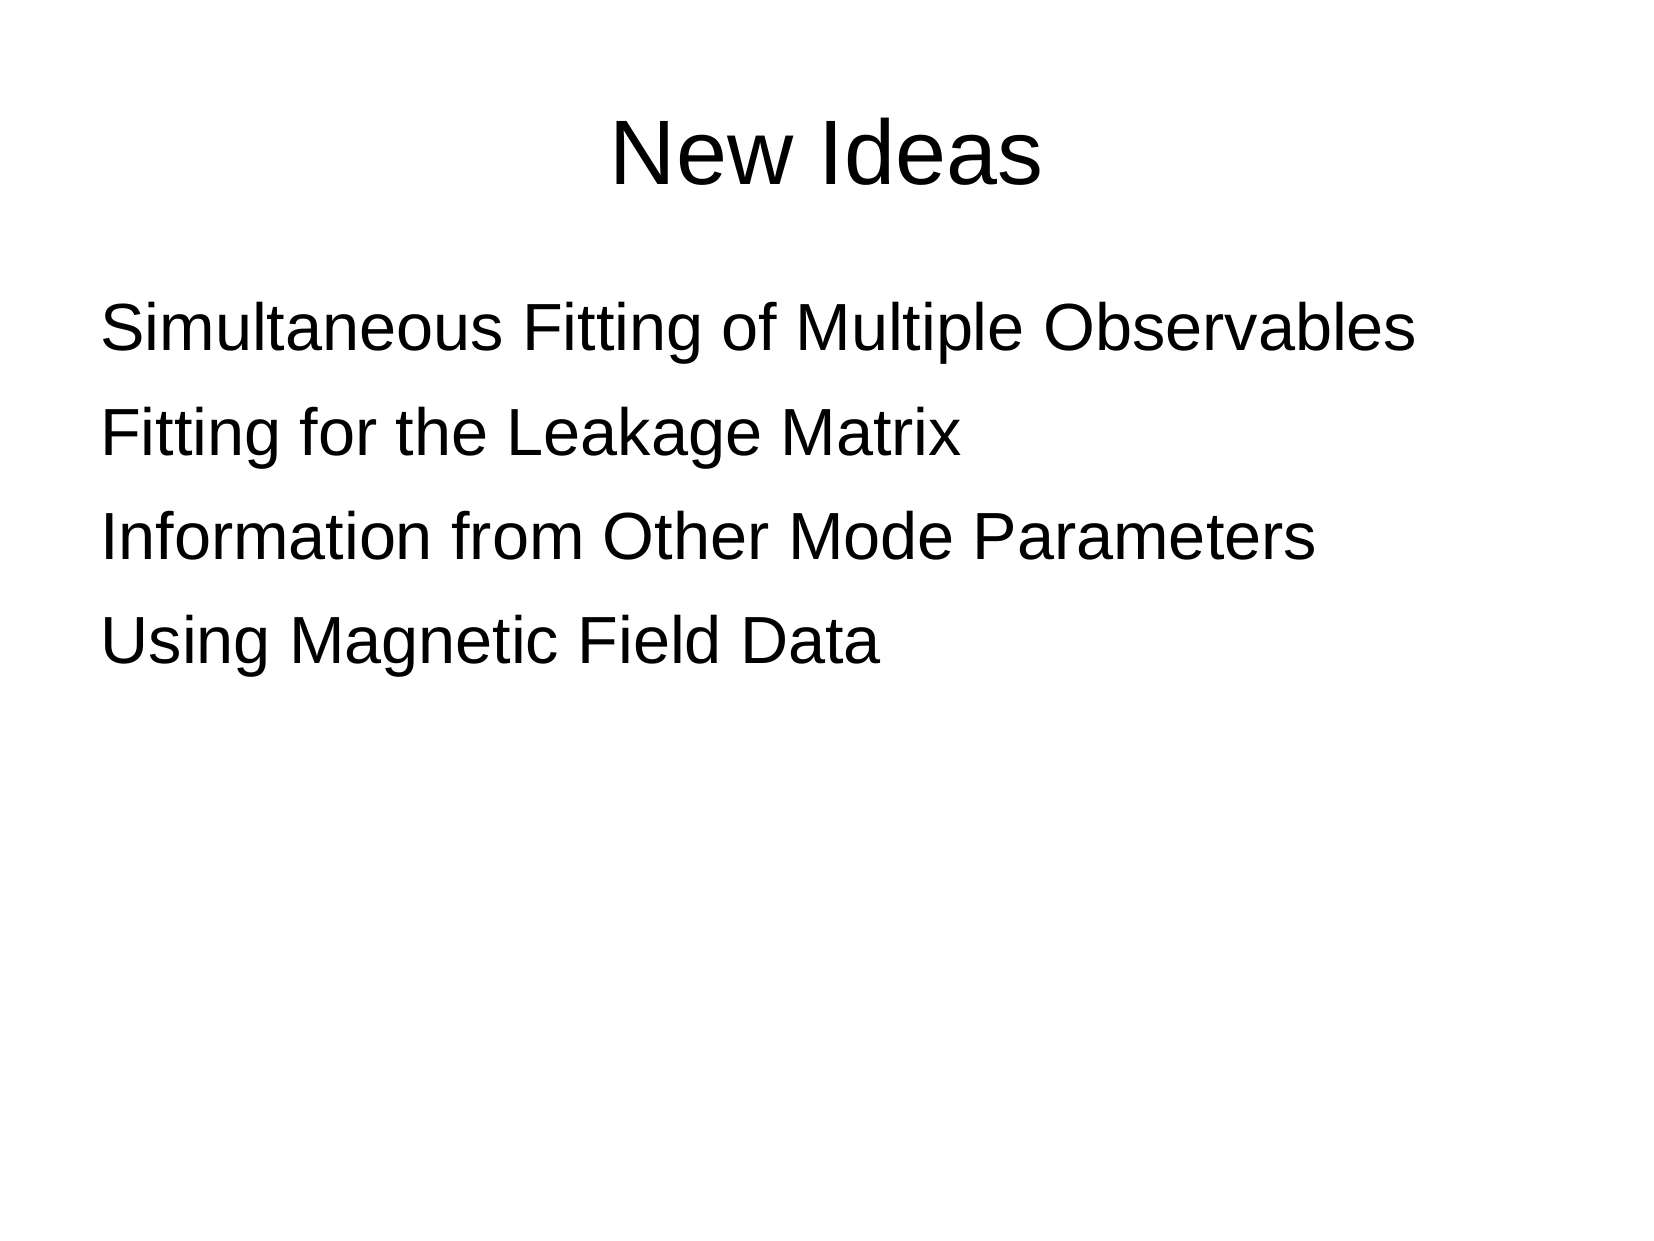

# New Ideas
Simultaneous Fitting of Multiple Observables
Fitting for the Leakage Matrix
Information from Other Mode Parameters
Using Magnetic Field Data